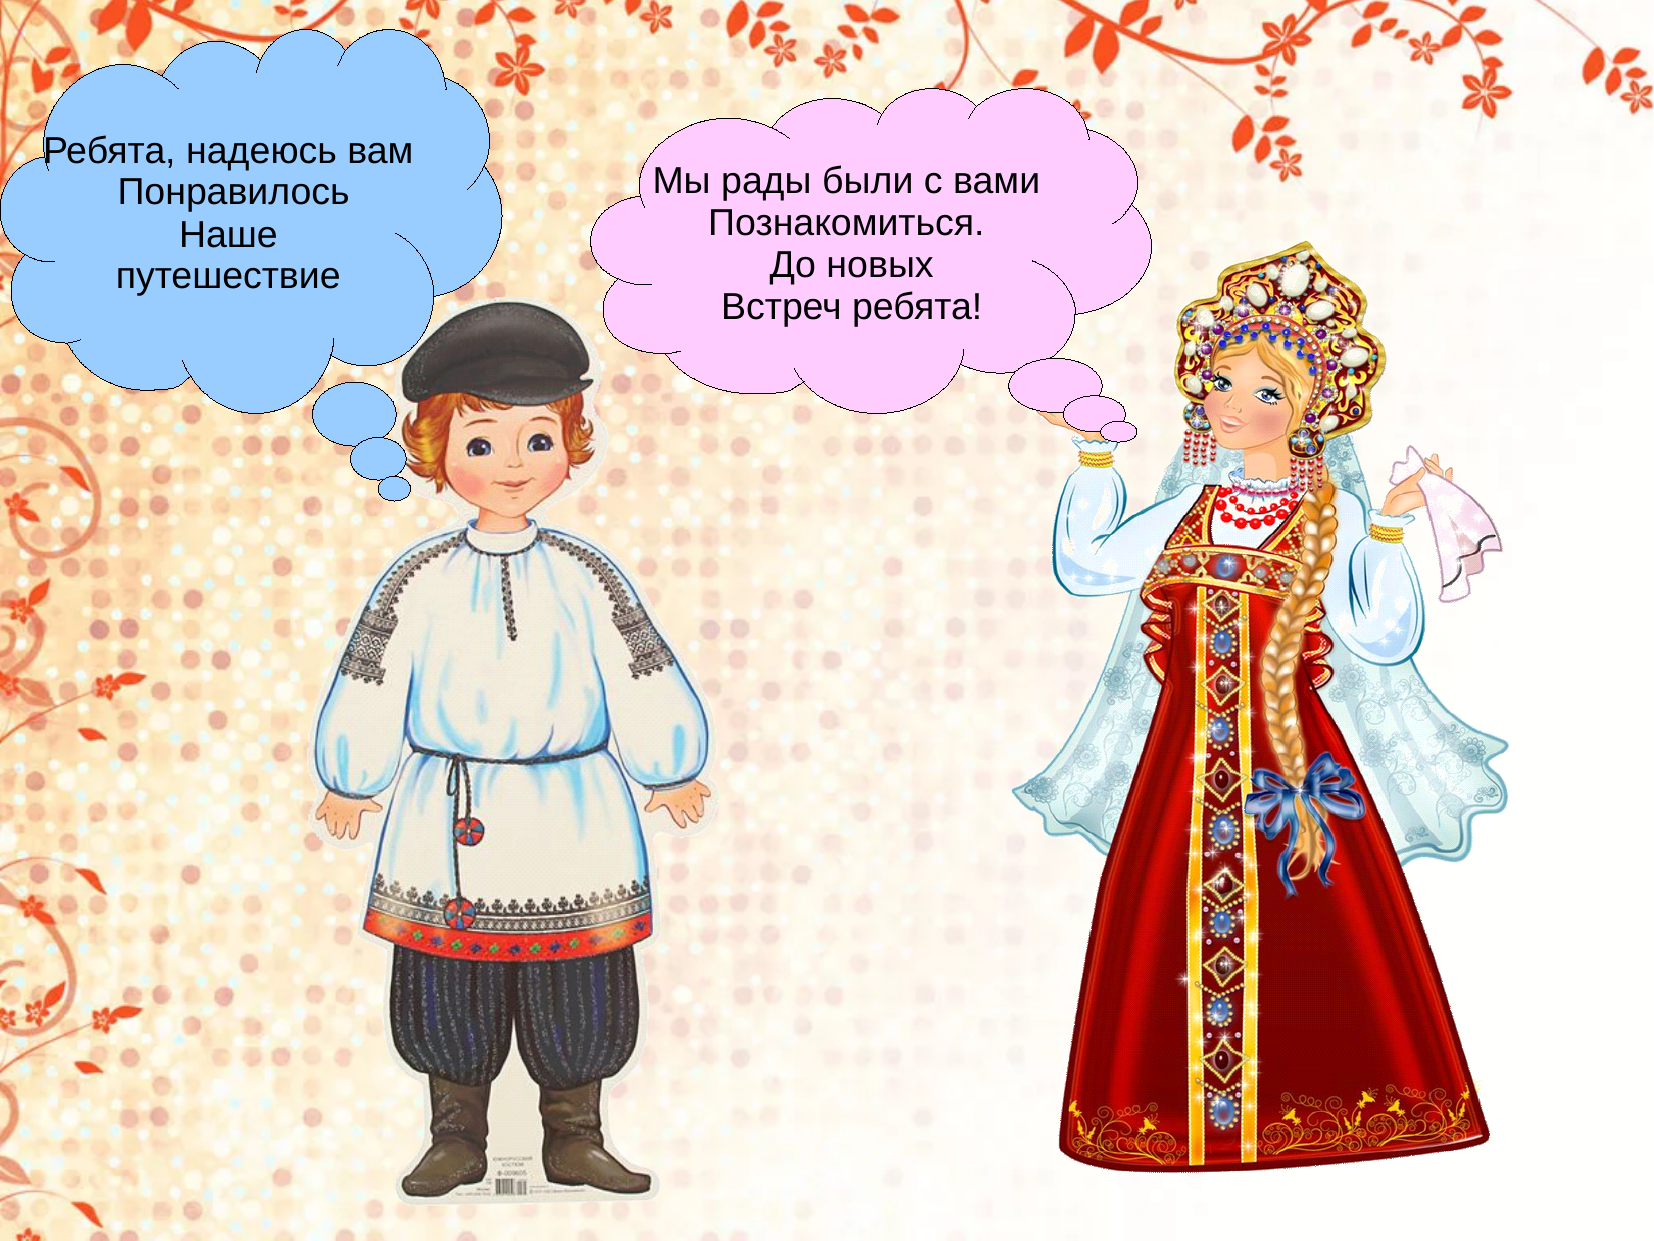

Ребята, надеюсь вам
Понравилось
Наше
путешествие
Мы рады были с вами
Познакомиться.
До новых
Встреч ребята!